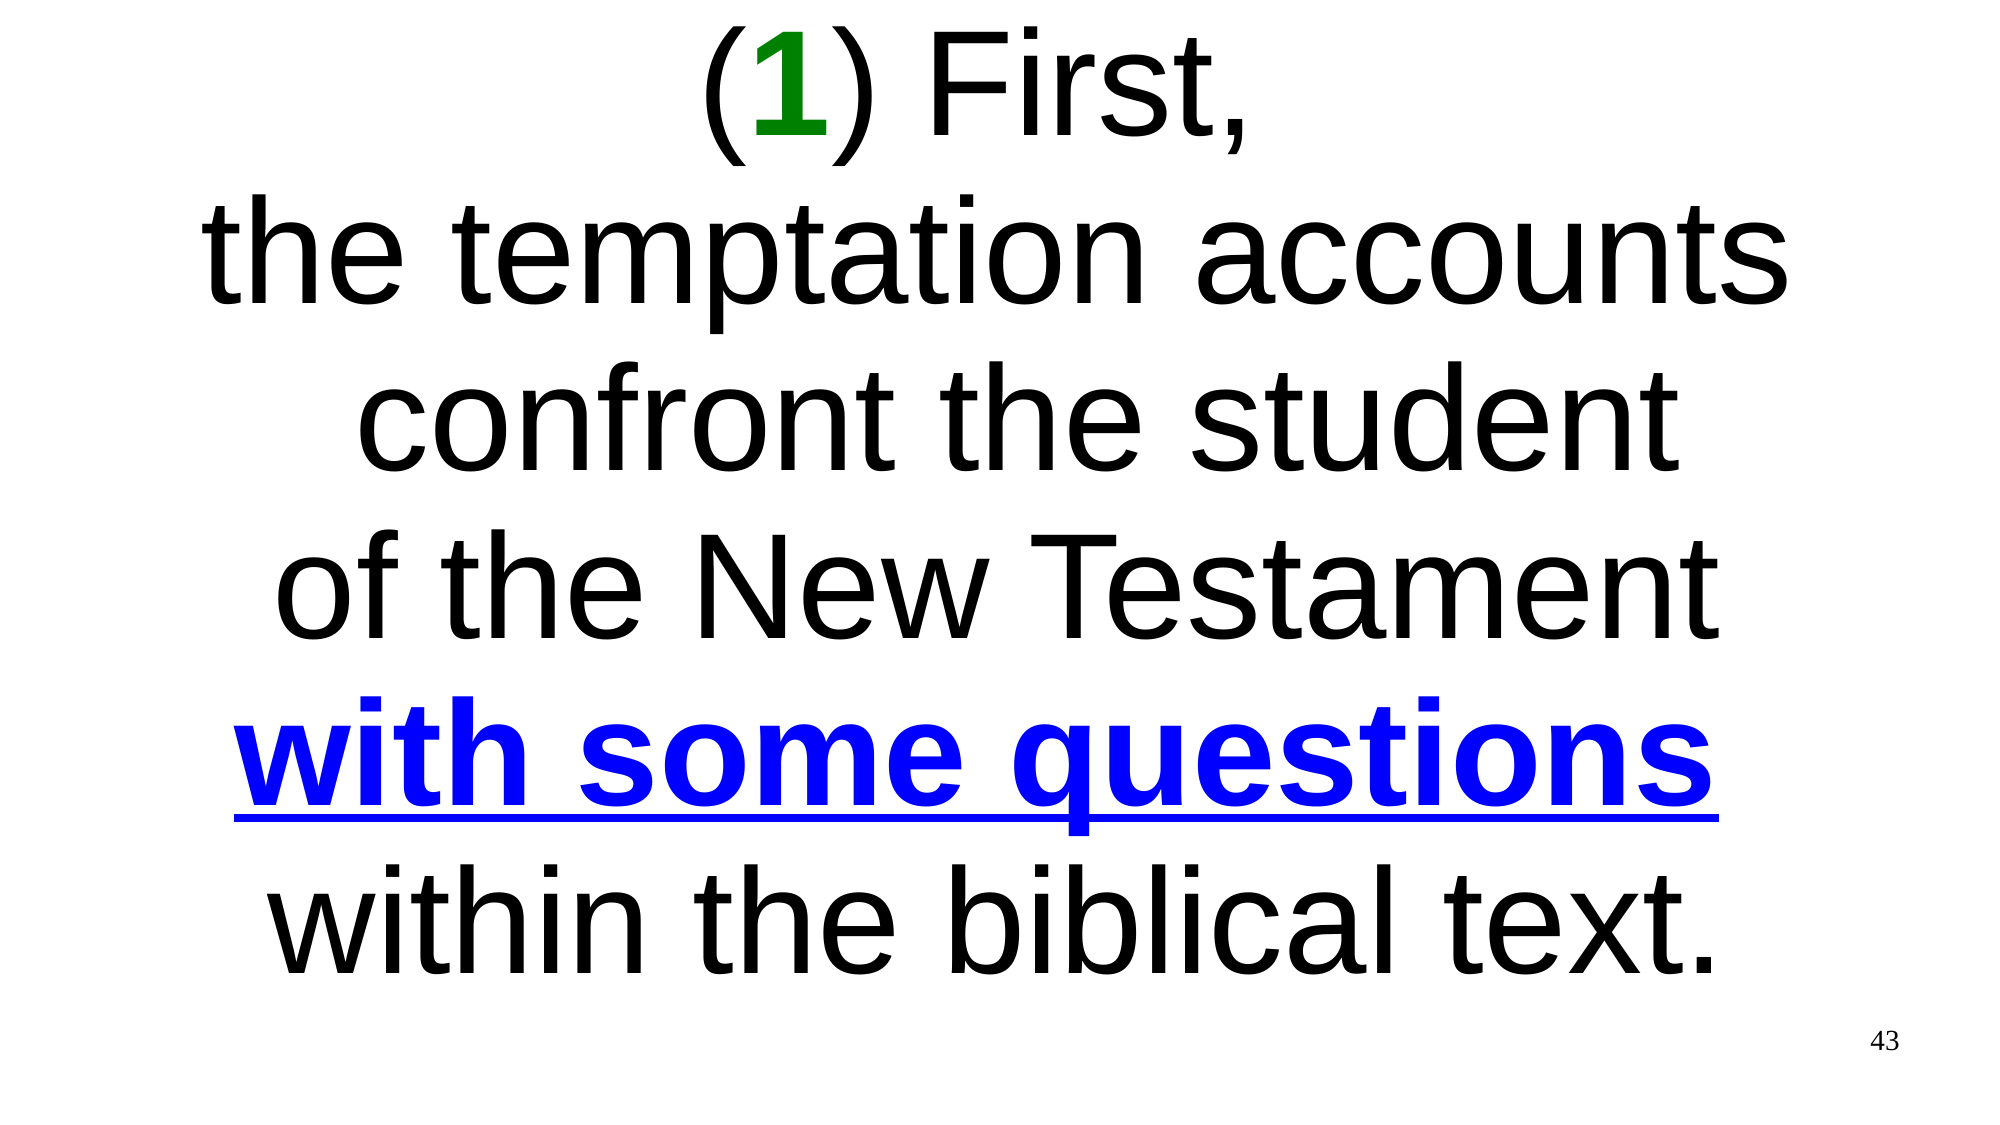

# (1) First, the temptation accounts confront the student of the New Testament with some questions within the biblical text.
43